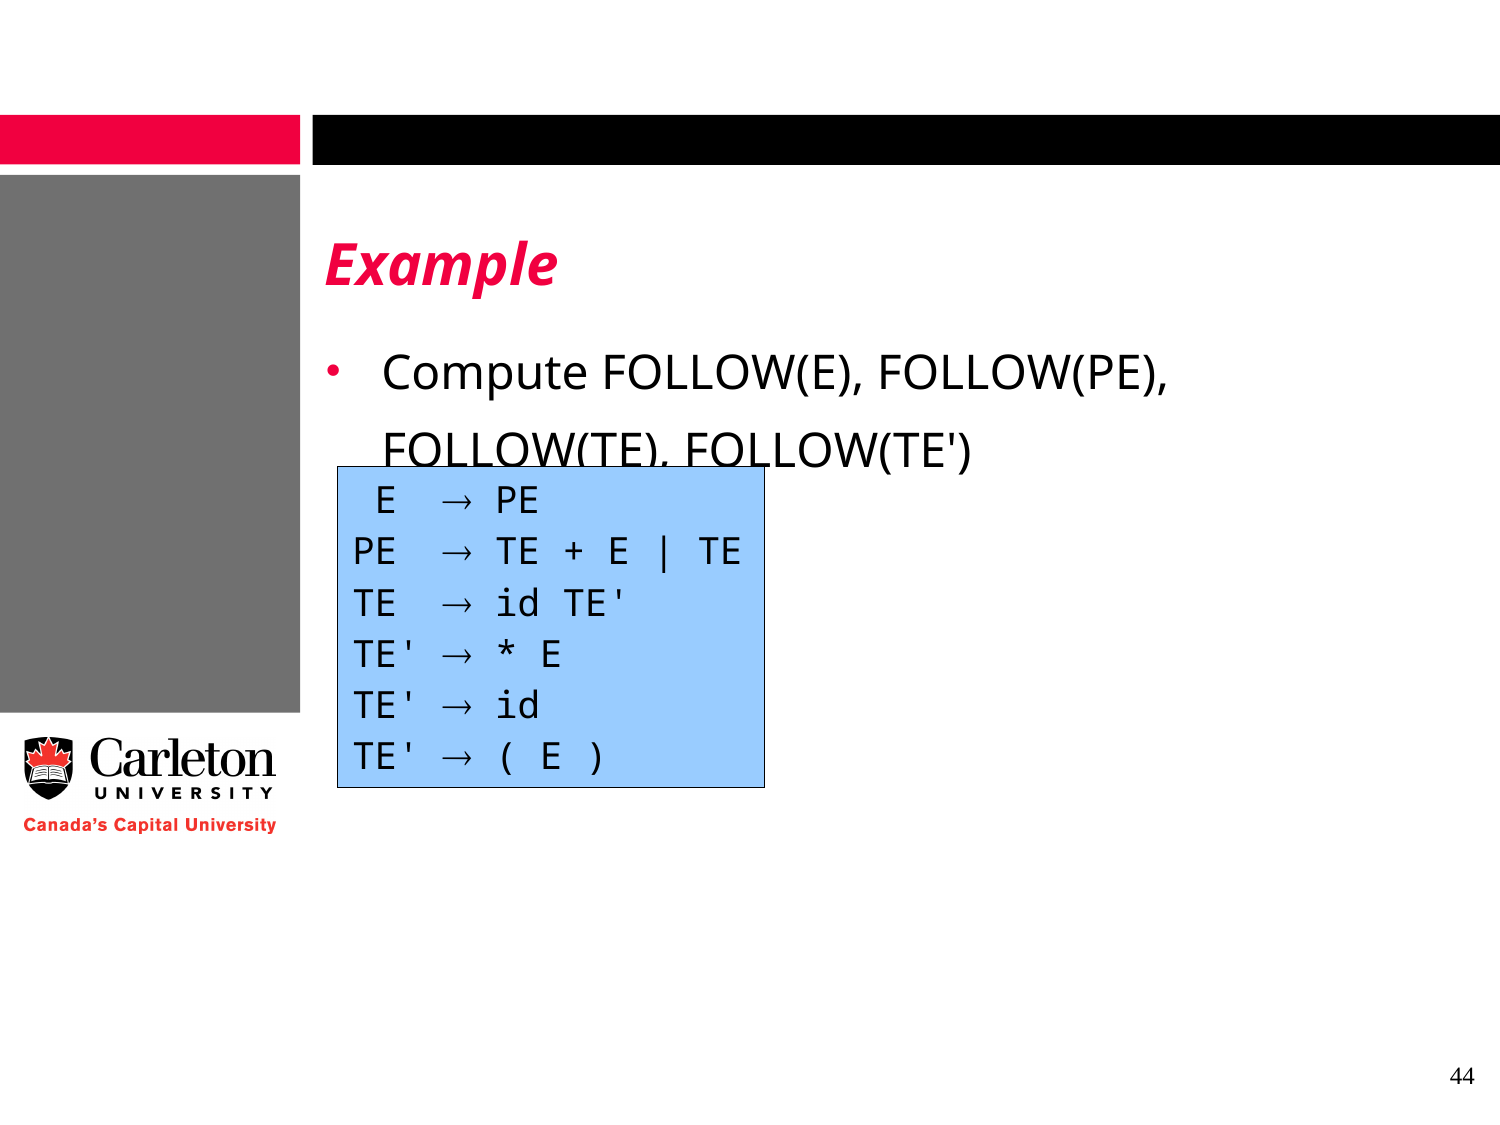

# Example
Compute FOLLOW(E), FOLLOW(PE), FOLLOW(TE), FOLLOW(TE')
 E  PE
PE  TE + E | TE
TE  id TE'
TE'  * E
TE'  id
TE'  ( E )
44